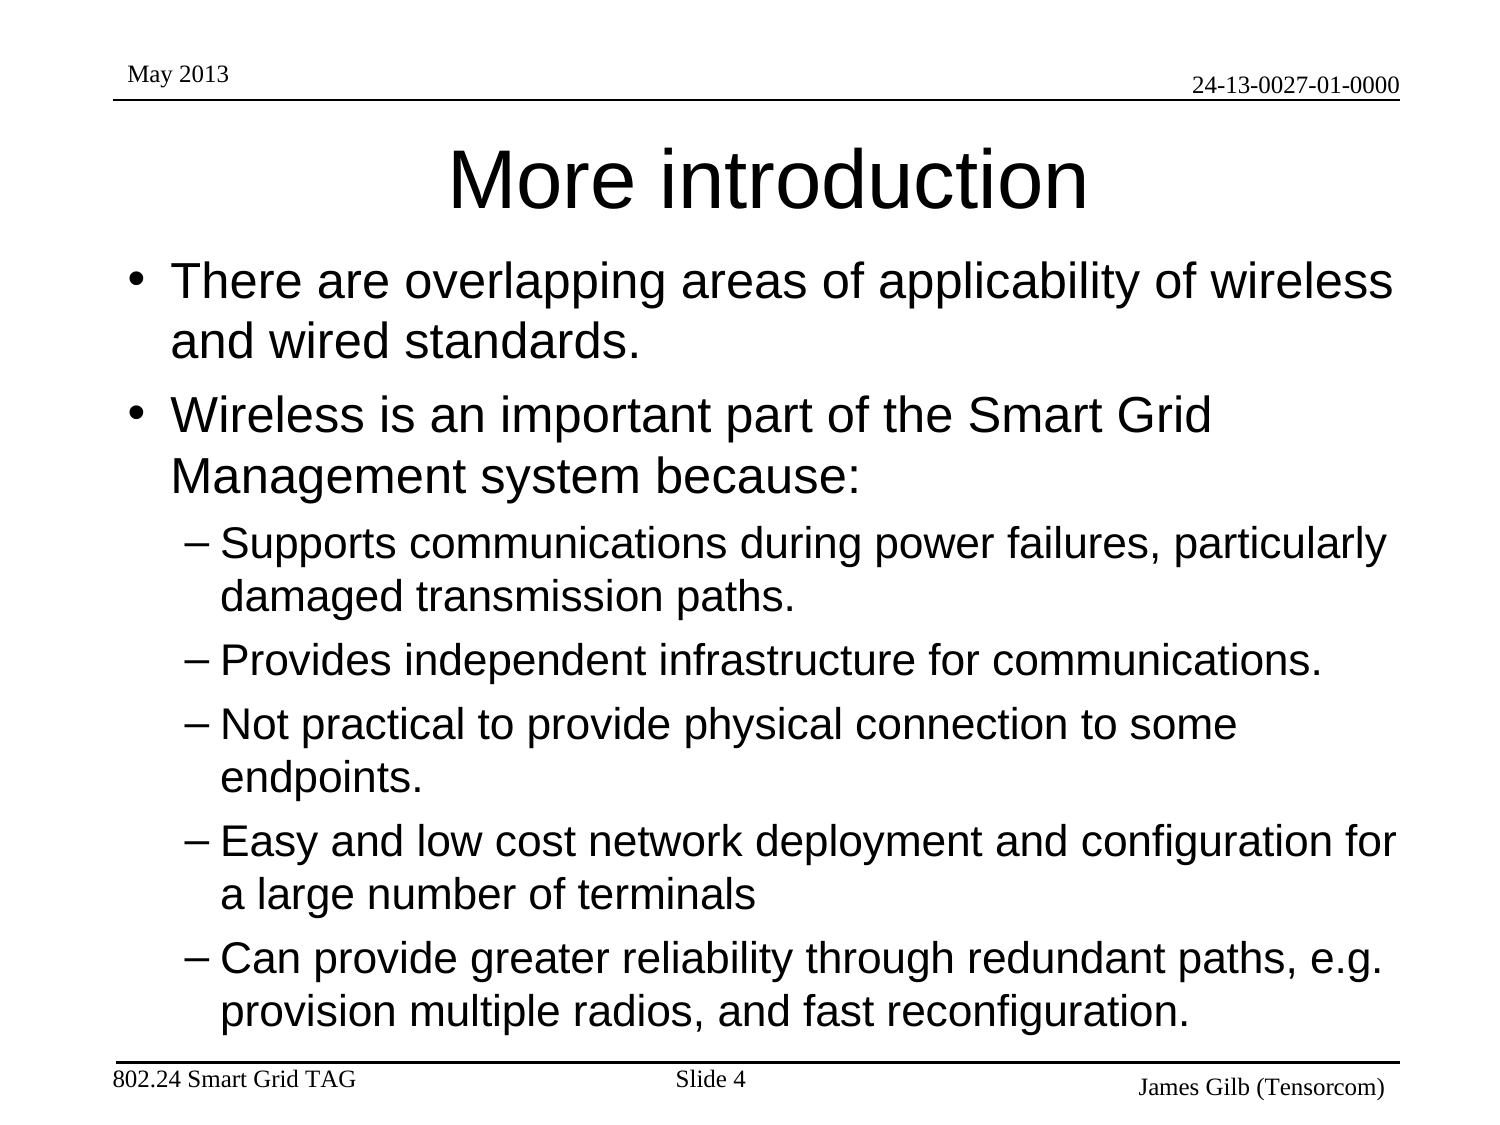

# More introduction
There are overlapping areas of applicability of wireless and wired standards.
Wireless is an important part of the Smart Grid Management system because:
Supports communications during power failures, particularly damaged transmission paths.
Provides independent infrastructure for communications.
Not practical to provide physical connection to some endpoints.
Easy and low cost network deployment and configuration for a large number of terminals
Can provide greater reliability through redundant paths, e.g. provision multiple radios, and fast reconfiguration.
4